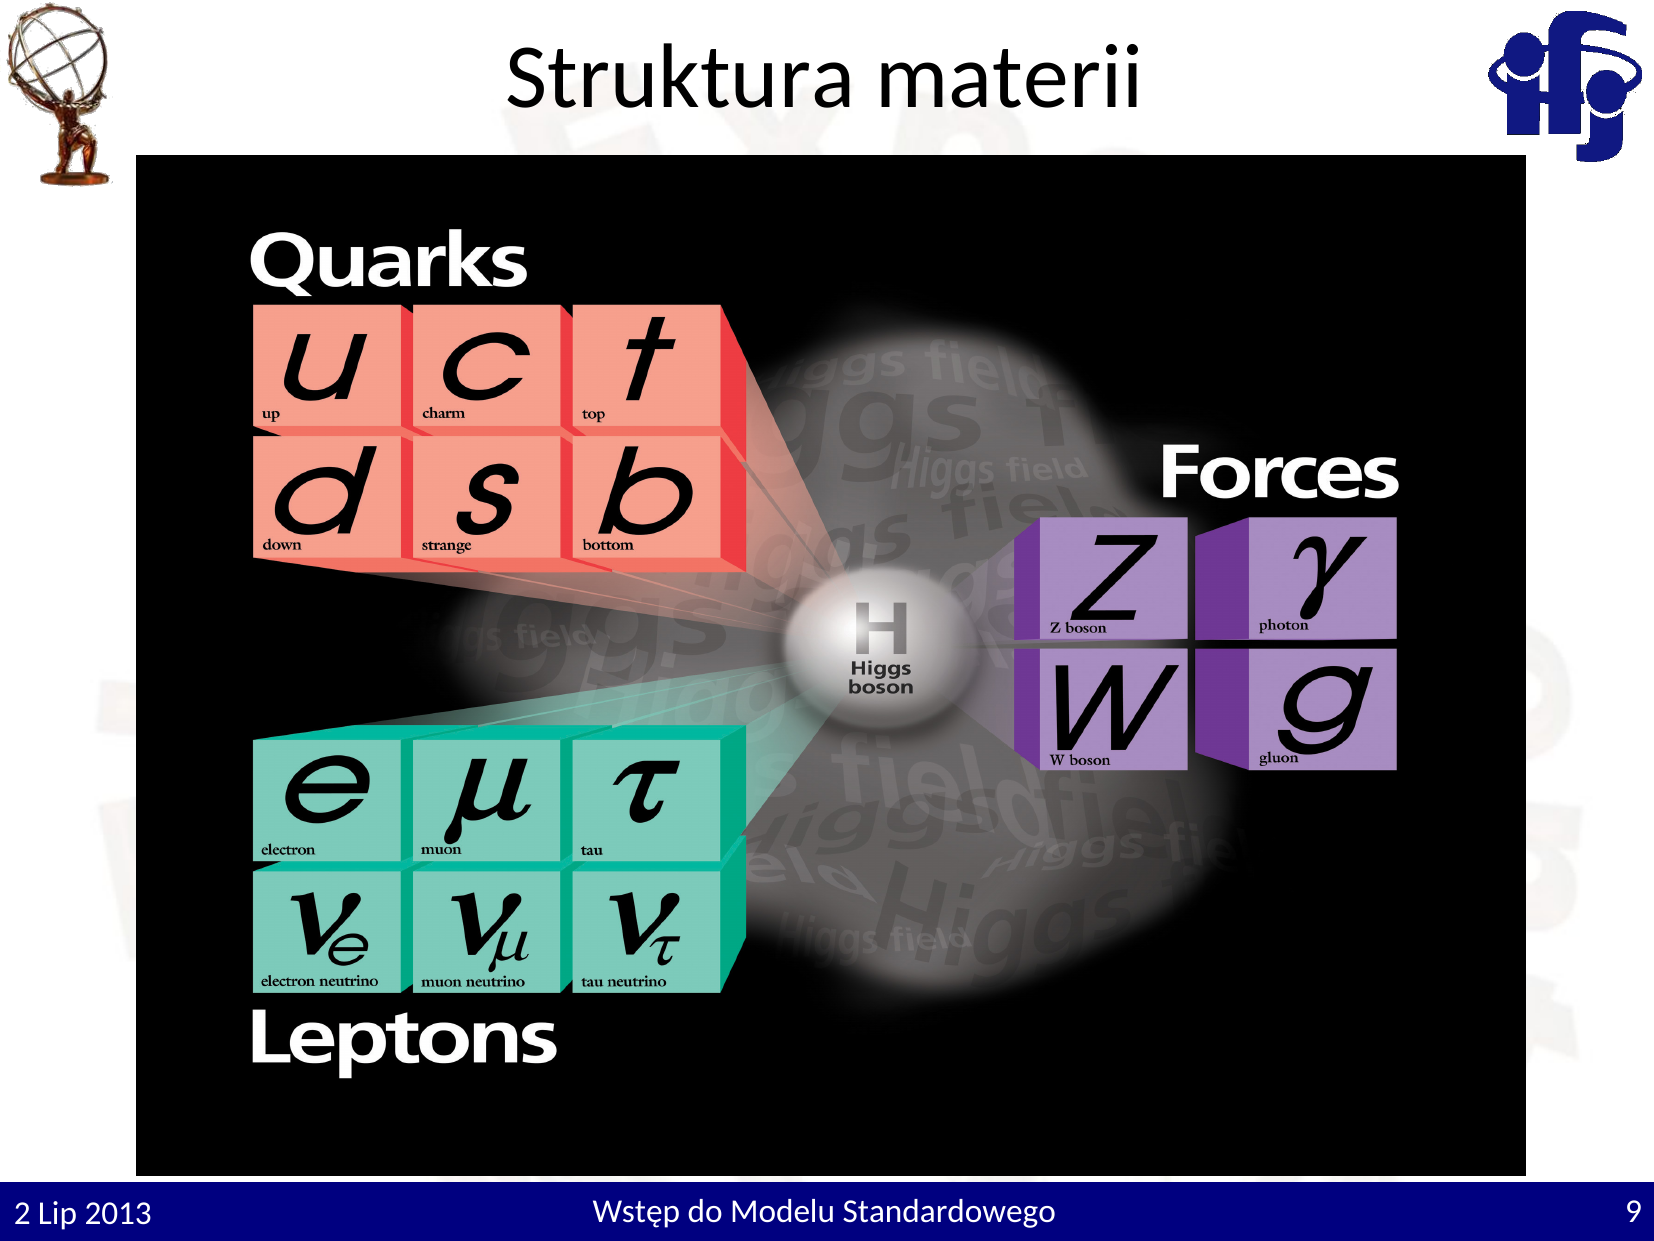

# Struktura materii
Wstęp do Modelu Standardowego
9
2 Lip 2013